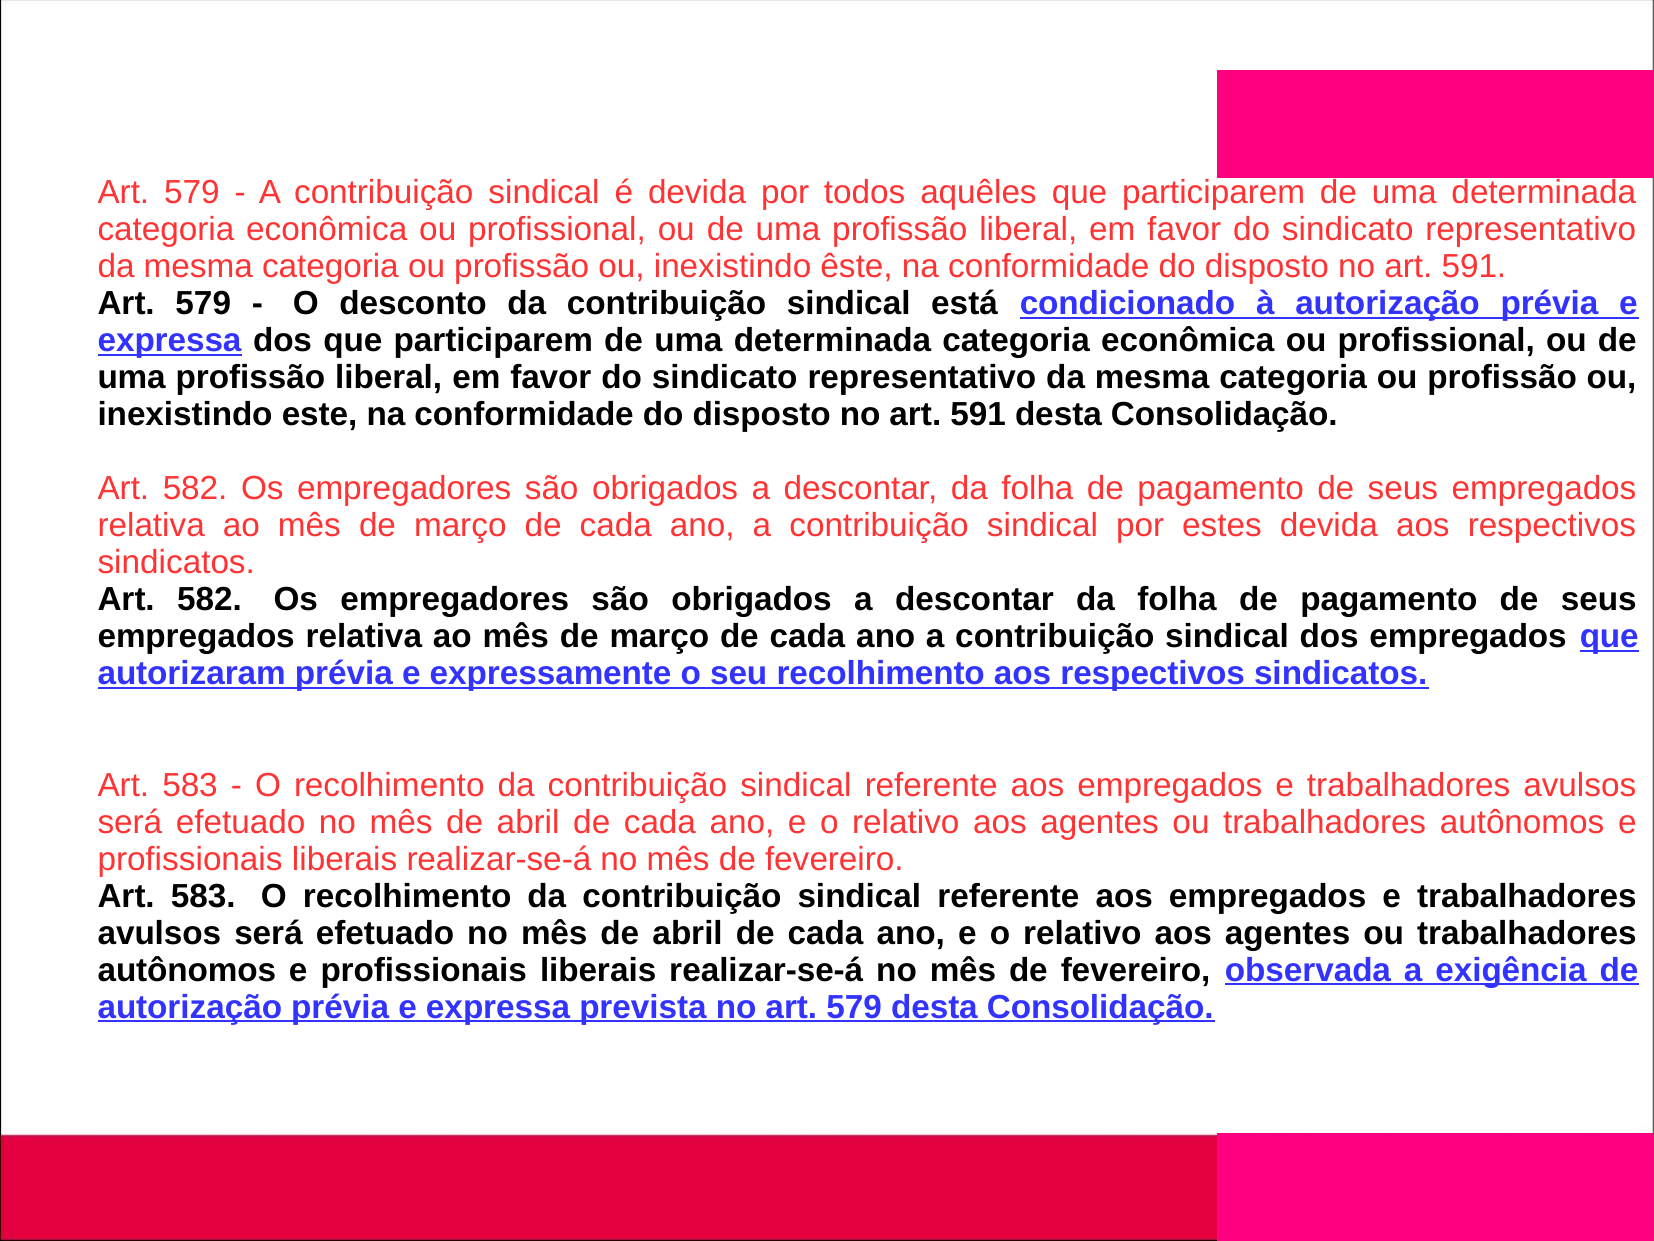

Art. 579 - A contribuição sindical é devida por todos aquêles que participarem de uma determinada categoria econômica ou profissional, ou de uma profissão liberal, em favor do sindicato representativo da mesma categoria ou profissão ou, inexistindo êste, na conformidade do disposto no art. 591.
Art. 579 -  O desconto da contribuição sindical está condicionado à autorização prévia e expressa dos que participarem de uma determinada categoria econômica ou profissional, ou de uma profissão liberal, em favor do sindicato representativo da mesma categoria ou profissão ou, inexistindo este, na conformidade do disposto no art. 591 desta Consolidação.
Art. 582. Os empregadores são obrigados a descontar, da folha de pagamento de seus empregados relativa ao mês de março de cada ano, a contribuição sindical por estes devida aos respectivos sindicatos.
Art. 582.  Os empregadores são obrigados a descontar da folha de pagamento de seus empregados relativa ao mês de março de cada ano a contribuição sindical dos empregados que autorizaram prévia e expressamente o seu recolhimento aos respectivos sindicatos.
Art. 583 - O recolhimento da contribuição sindical referente aos empregados e trabalhadores avulsos será efetuado no mês de abril de cada ano, e o relativo aos agentes ou trabalhadores autônomos e profissionais liberais realizar-se-á no mês de fevereiro.
Art. 583.  O recolhimento da contribuição sindical referente aos empregados e trabalhadores avulsos será efetuado no mês de abril de cada ano, e o relativo aos agentes ou trabalhadores autônomos e profissionais liberais realizar-se-á no mês de fevereiro, observada a exigência de autorização prévia e expressa prevista no art. 579 desta Consolidação.